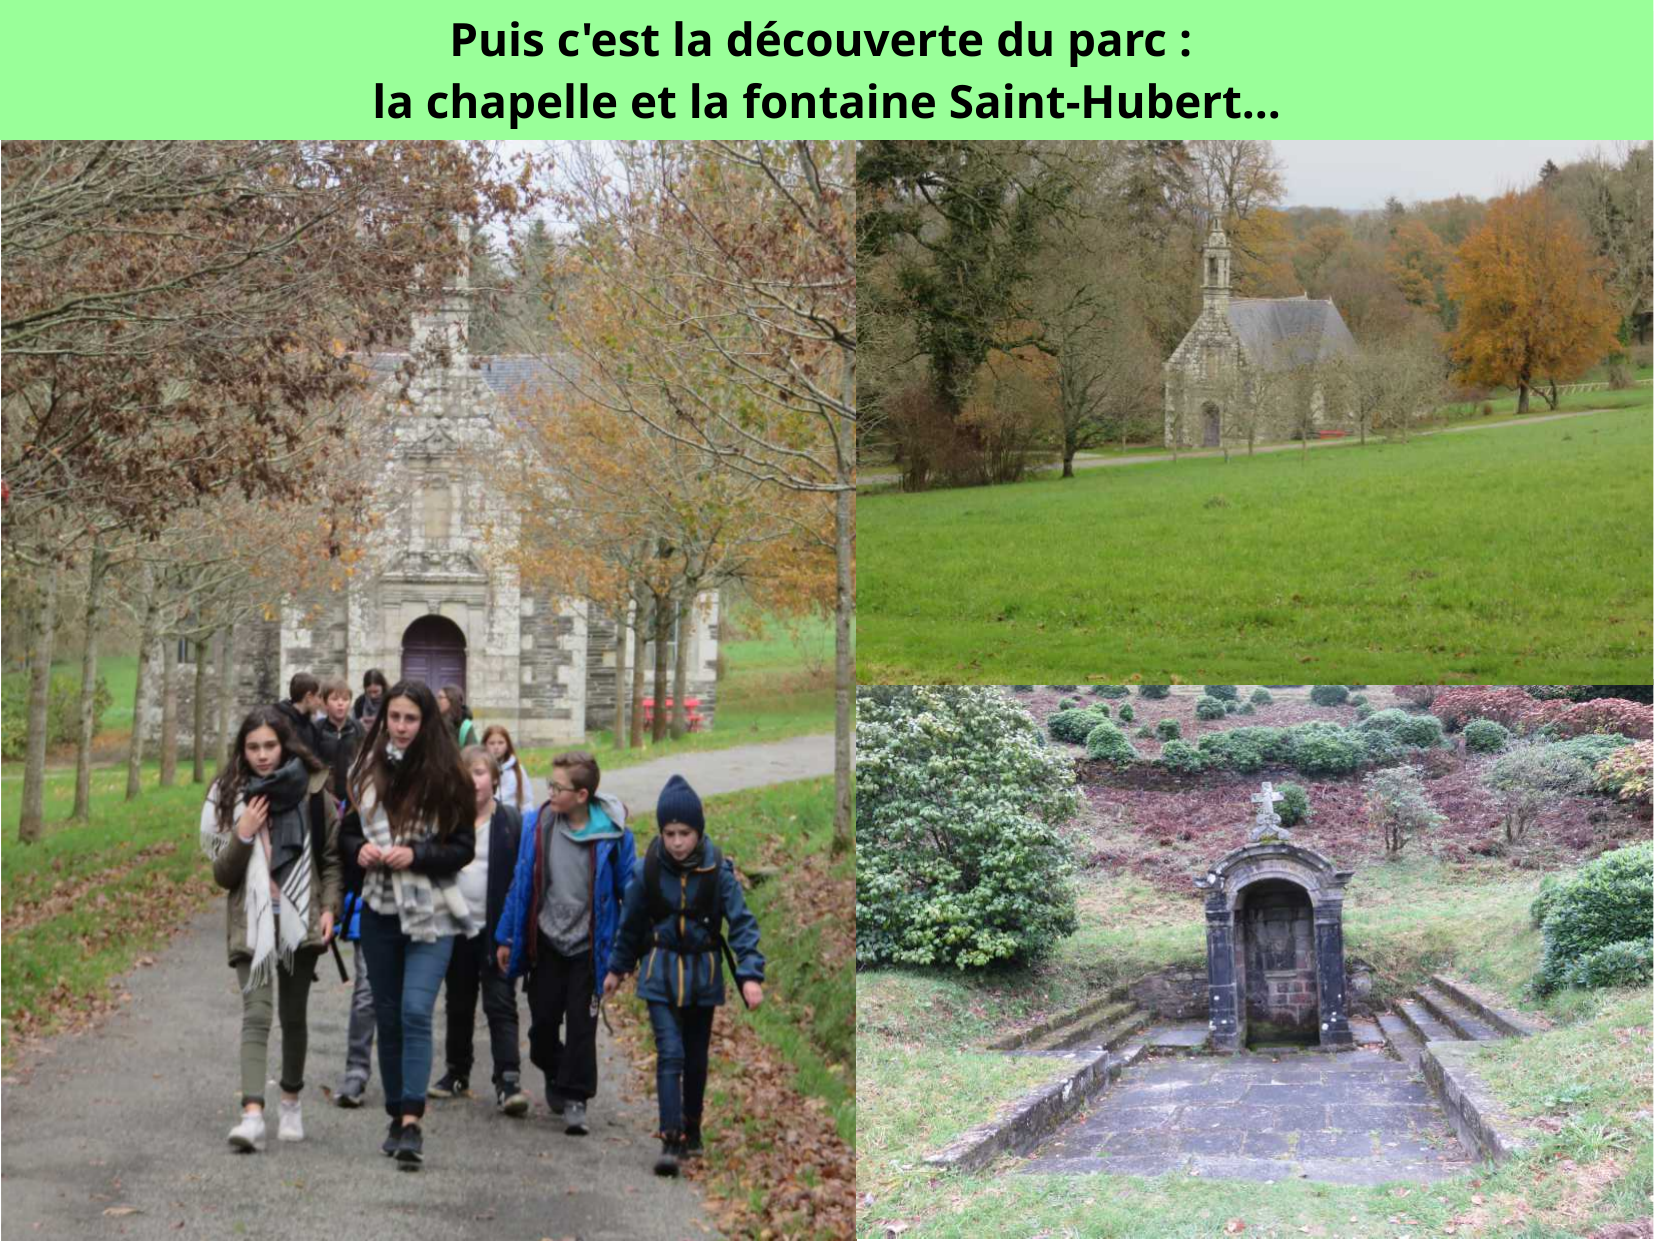

Puis c'est la découverte du parc :
la chapelle et la fontaine Saint-Hubert...